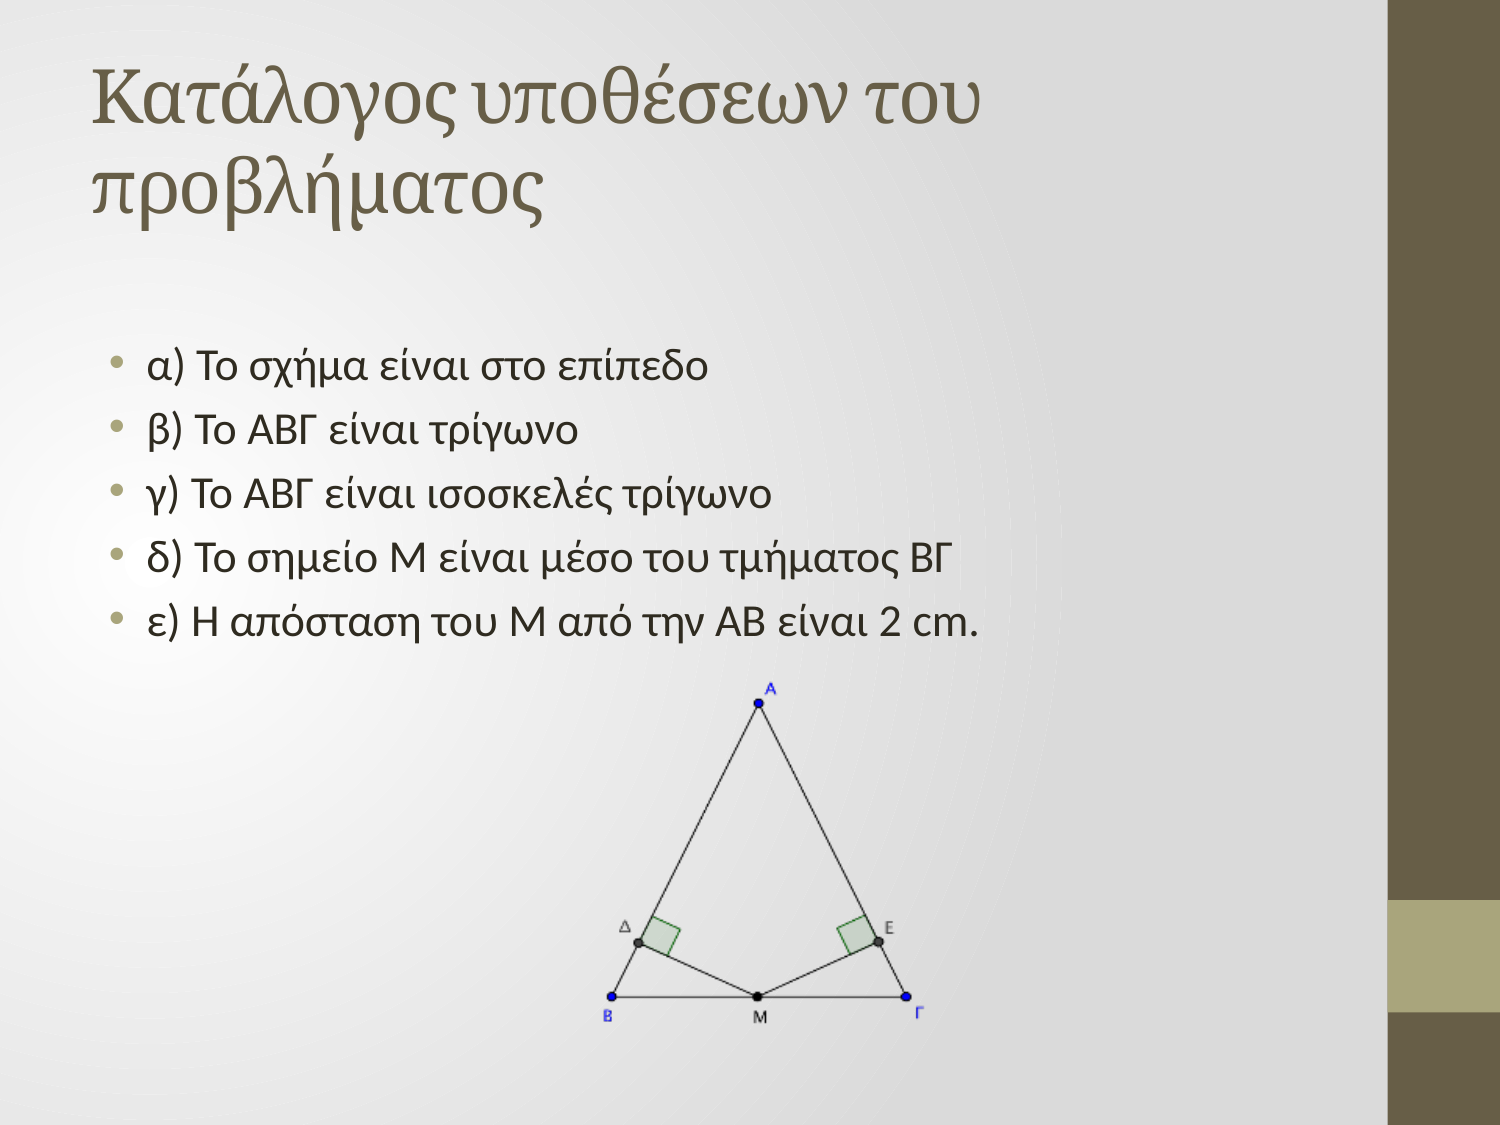

# Κατάλογος υποθέσεων του προβλήματος
α) Το σχήμα είναι στο επίπεδο
β) Το ΑΒΓ είναι τρίγωνο
γ) Το ΑΒΓ είναι ισοσκελές τρίγωνο
δ) Το σημείο Μ είναι μέσο του τμήματος ΒΓ
ε) Η απόσταση του Μ από την ΑΒ είναι 2 cm.